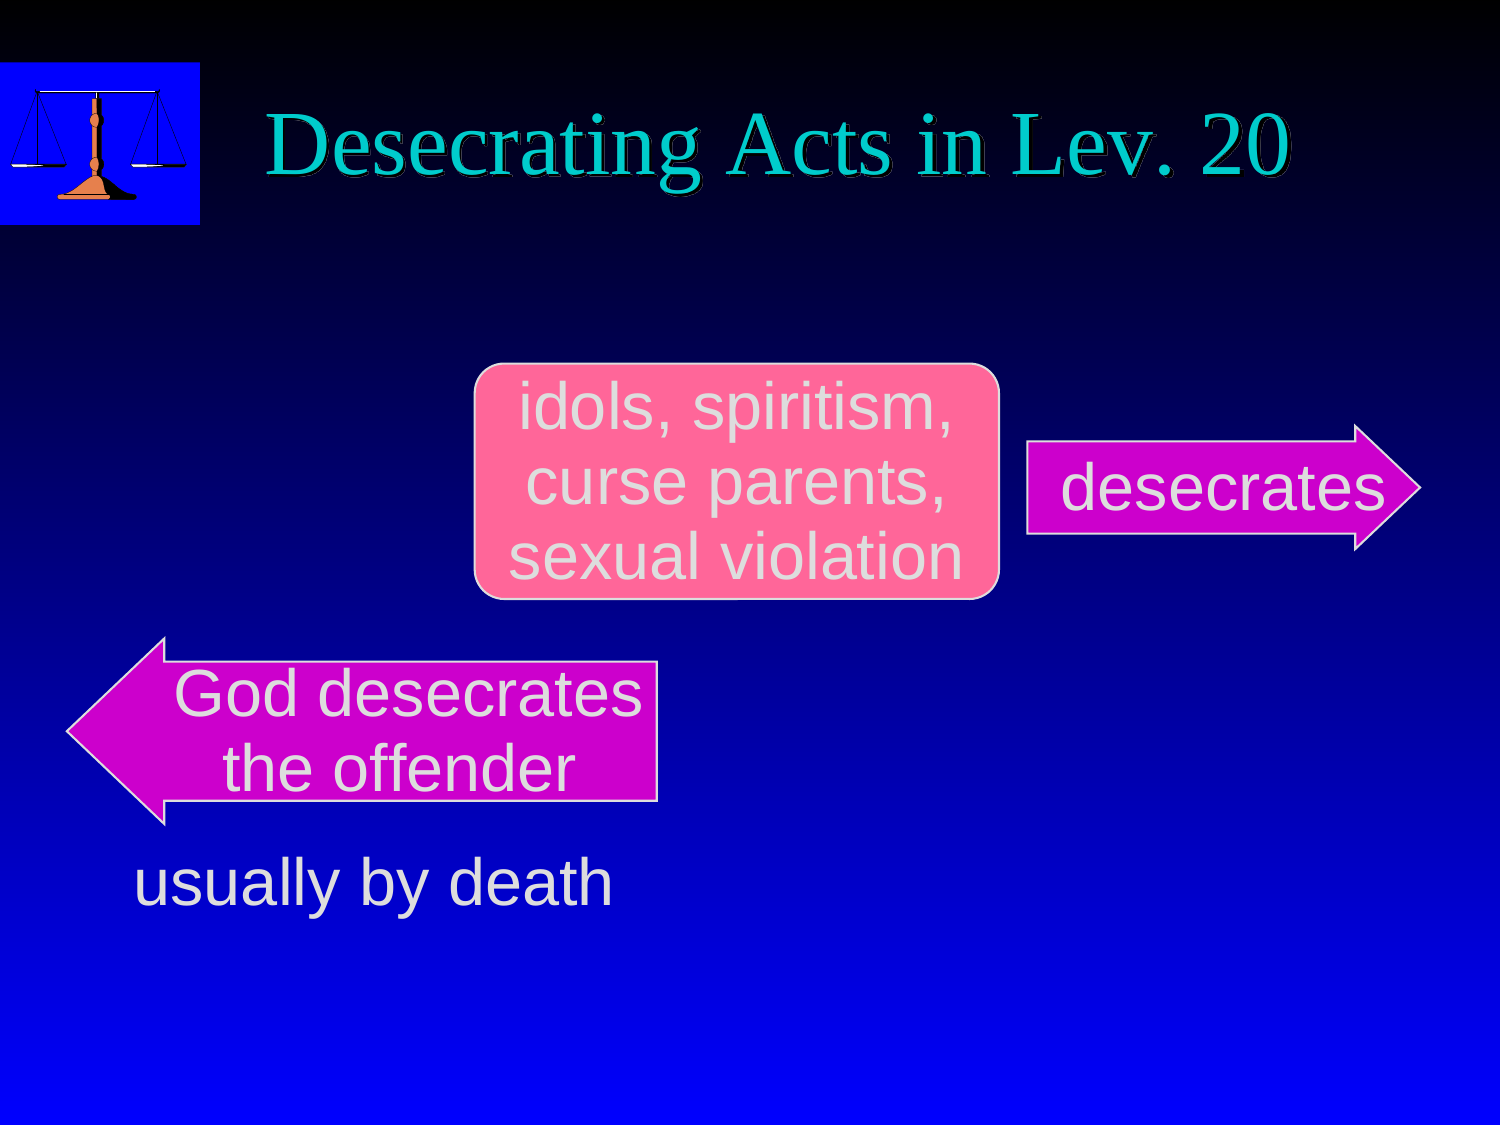

# Desecrating Acts in Lev. 20
idols, spiritism,
curse parents,
sexual violation
 desecrates
 God desecrates
the offender
usually by death